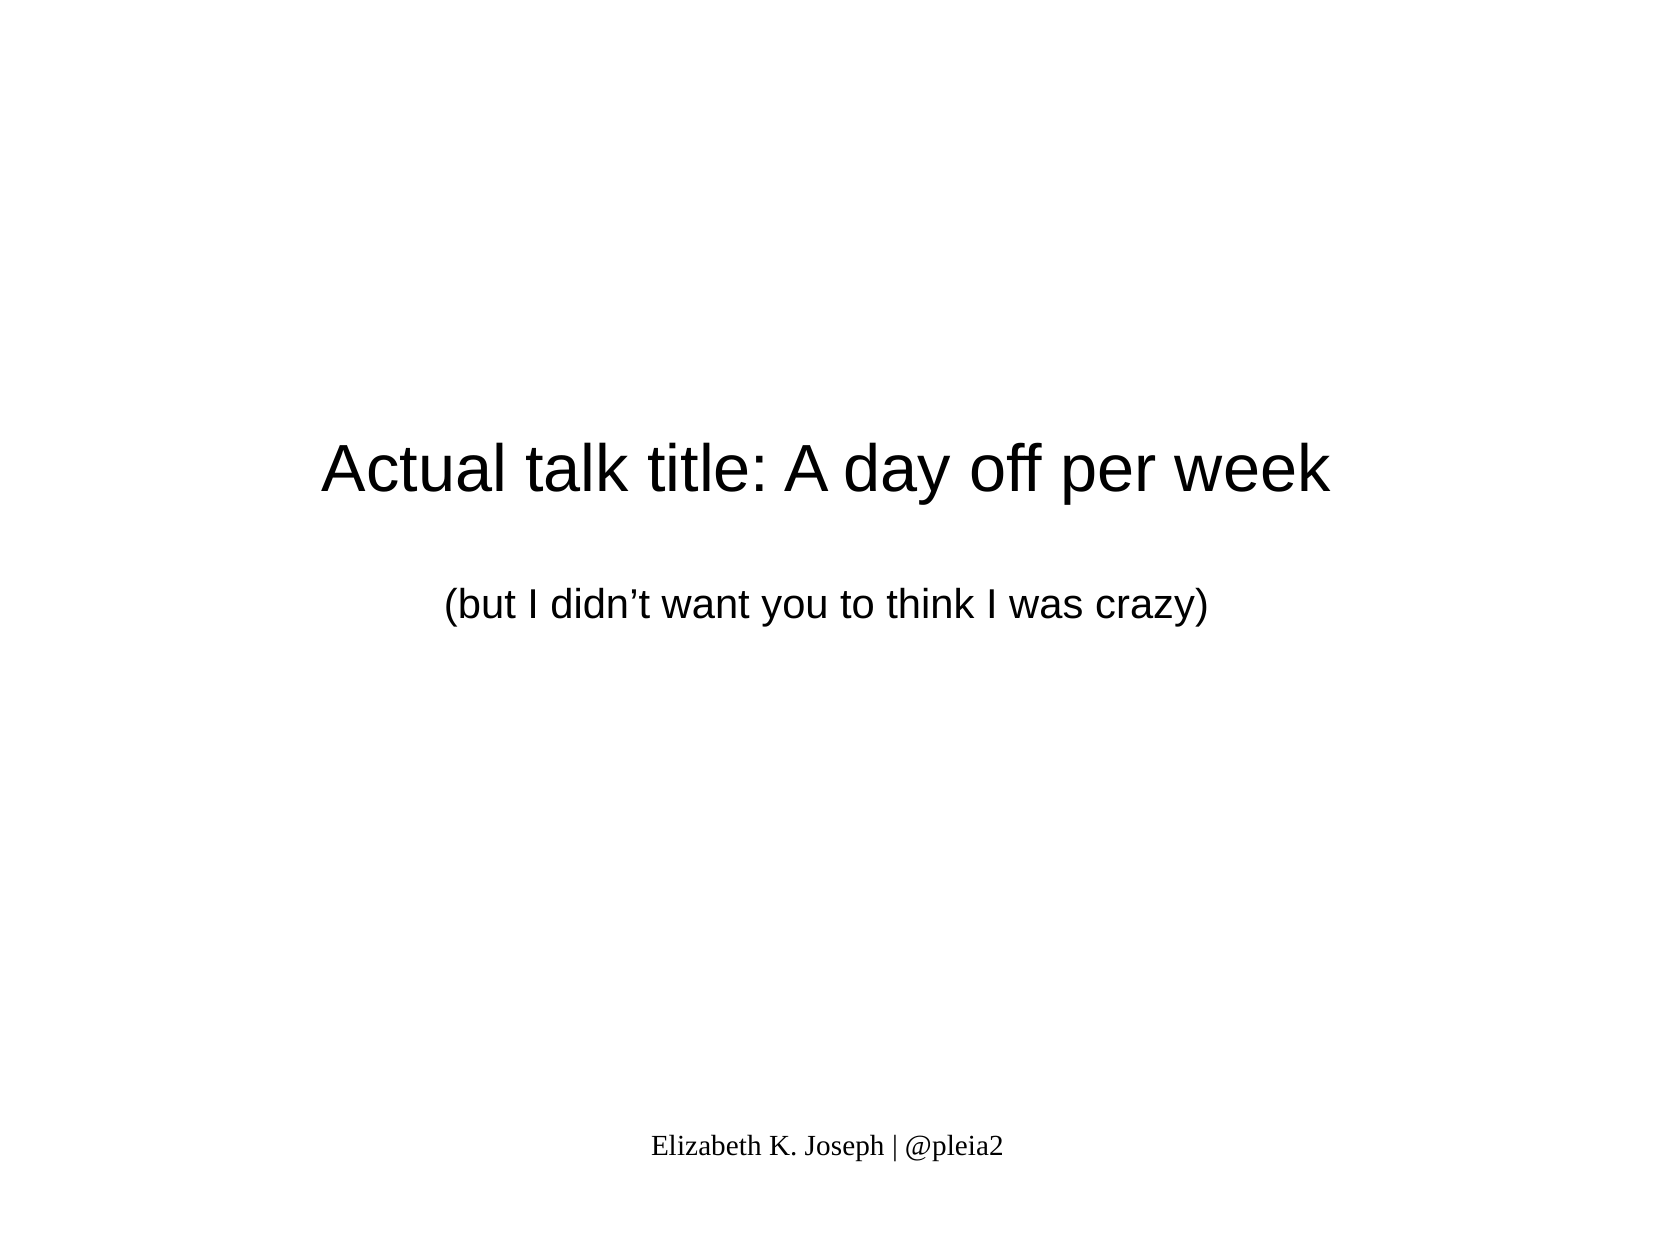

# Actual talk title: A day off per week
(but I didn’t want you to think I was crazy)
Elizabeth K. Joseph | @pleia2